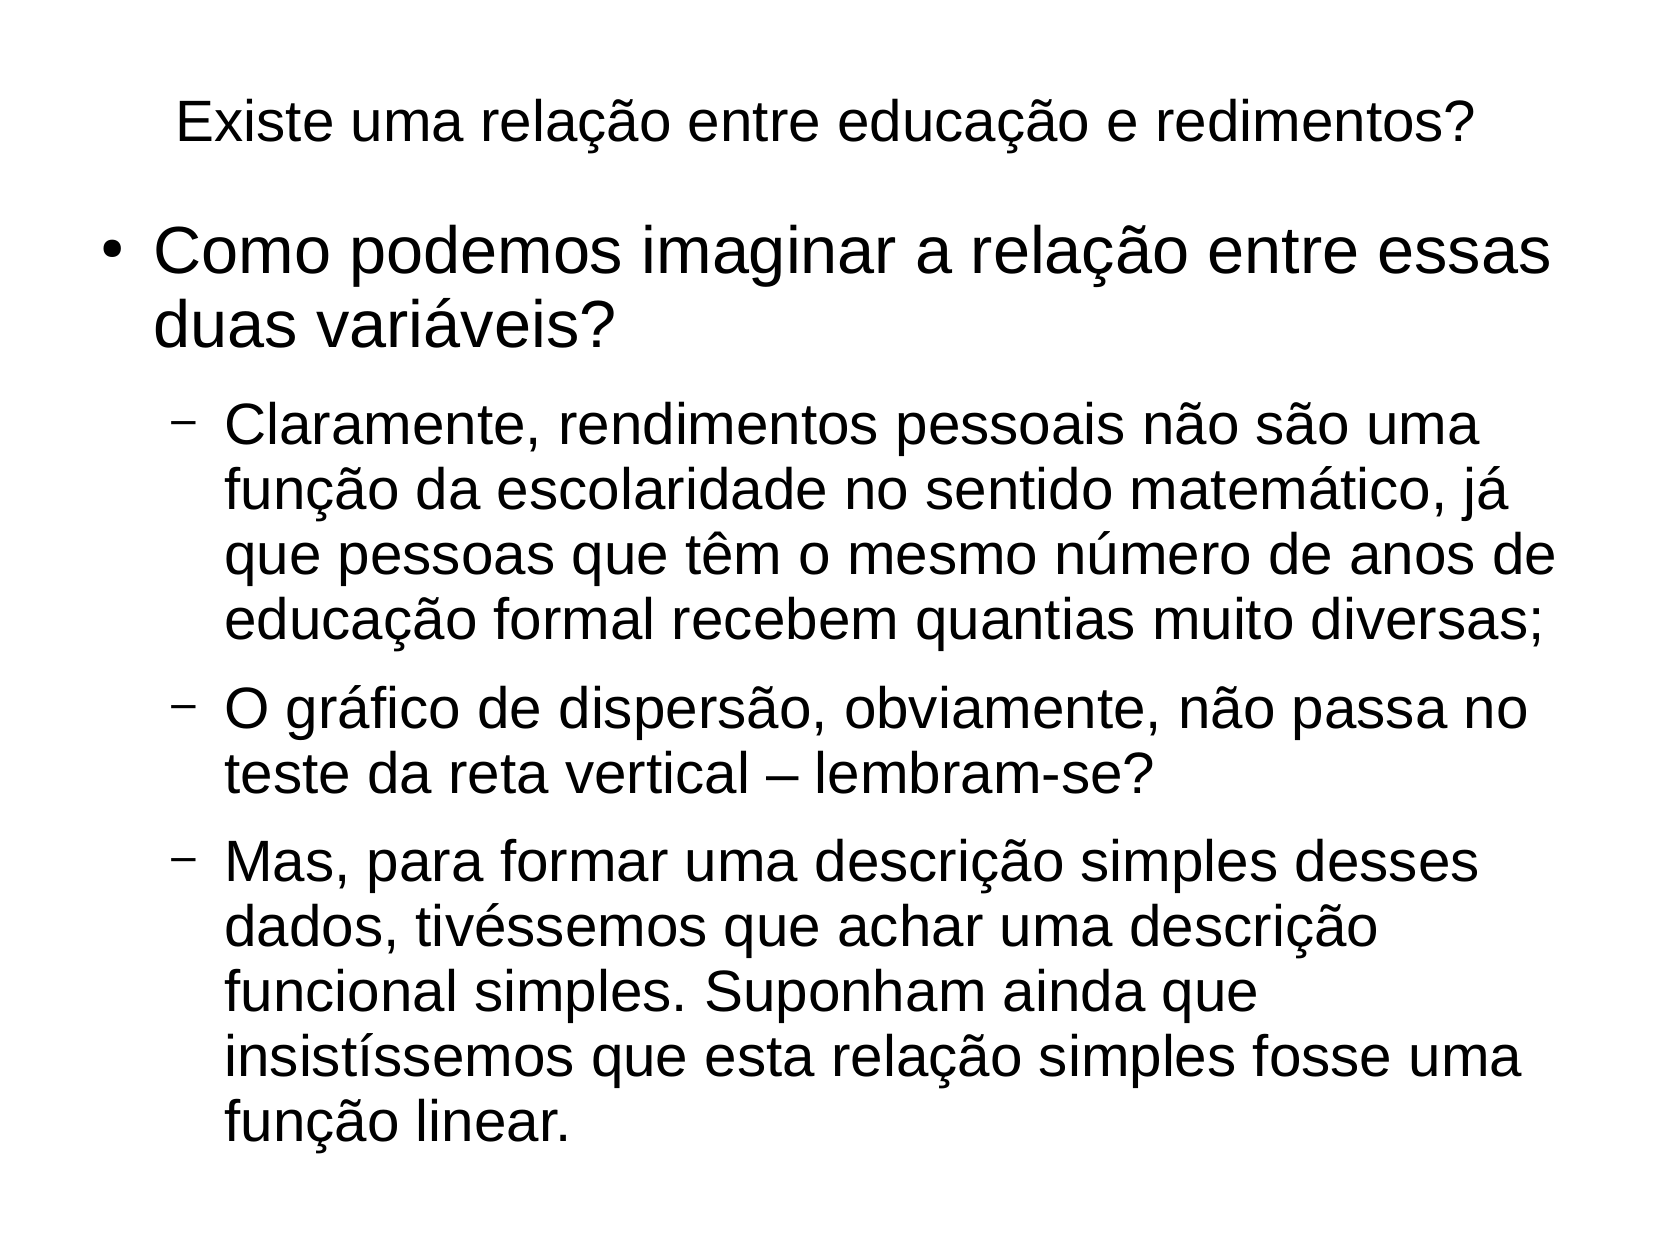

# Existe uma relação entre educação e redimentos?
Como podemos imaginar a relação entre essas duas variáveis?
Claramente, rendimentos pessoais não são uma função da escolaridade no sentido matemático, já que pessoas que têm o mesmo número de anos de educação formal recebem quantias muito diversas;
O gráfico de dispersão, obviamente, não passa no teste da reta vertical – lembram-se?
Mas, para formar uma descrição simples desses dados, tivéssemos que achar uma descrição funcional simples. Suponham ainda que insistíssemos que esta relação simples fosse uma função linear.